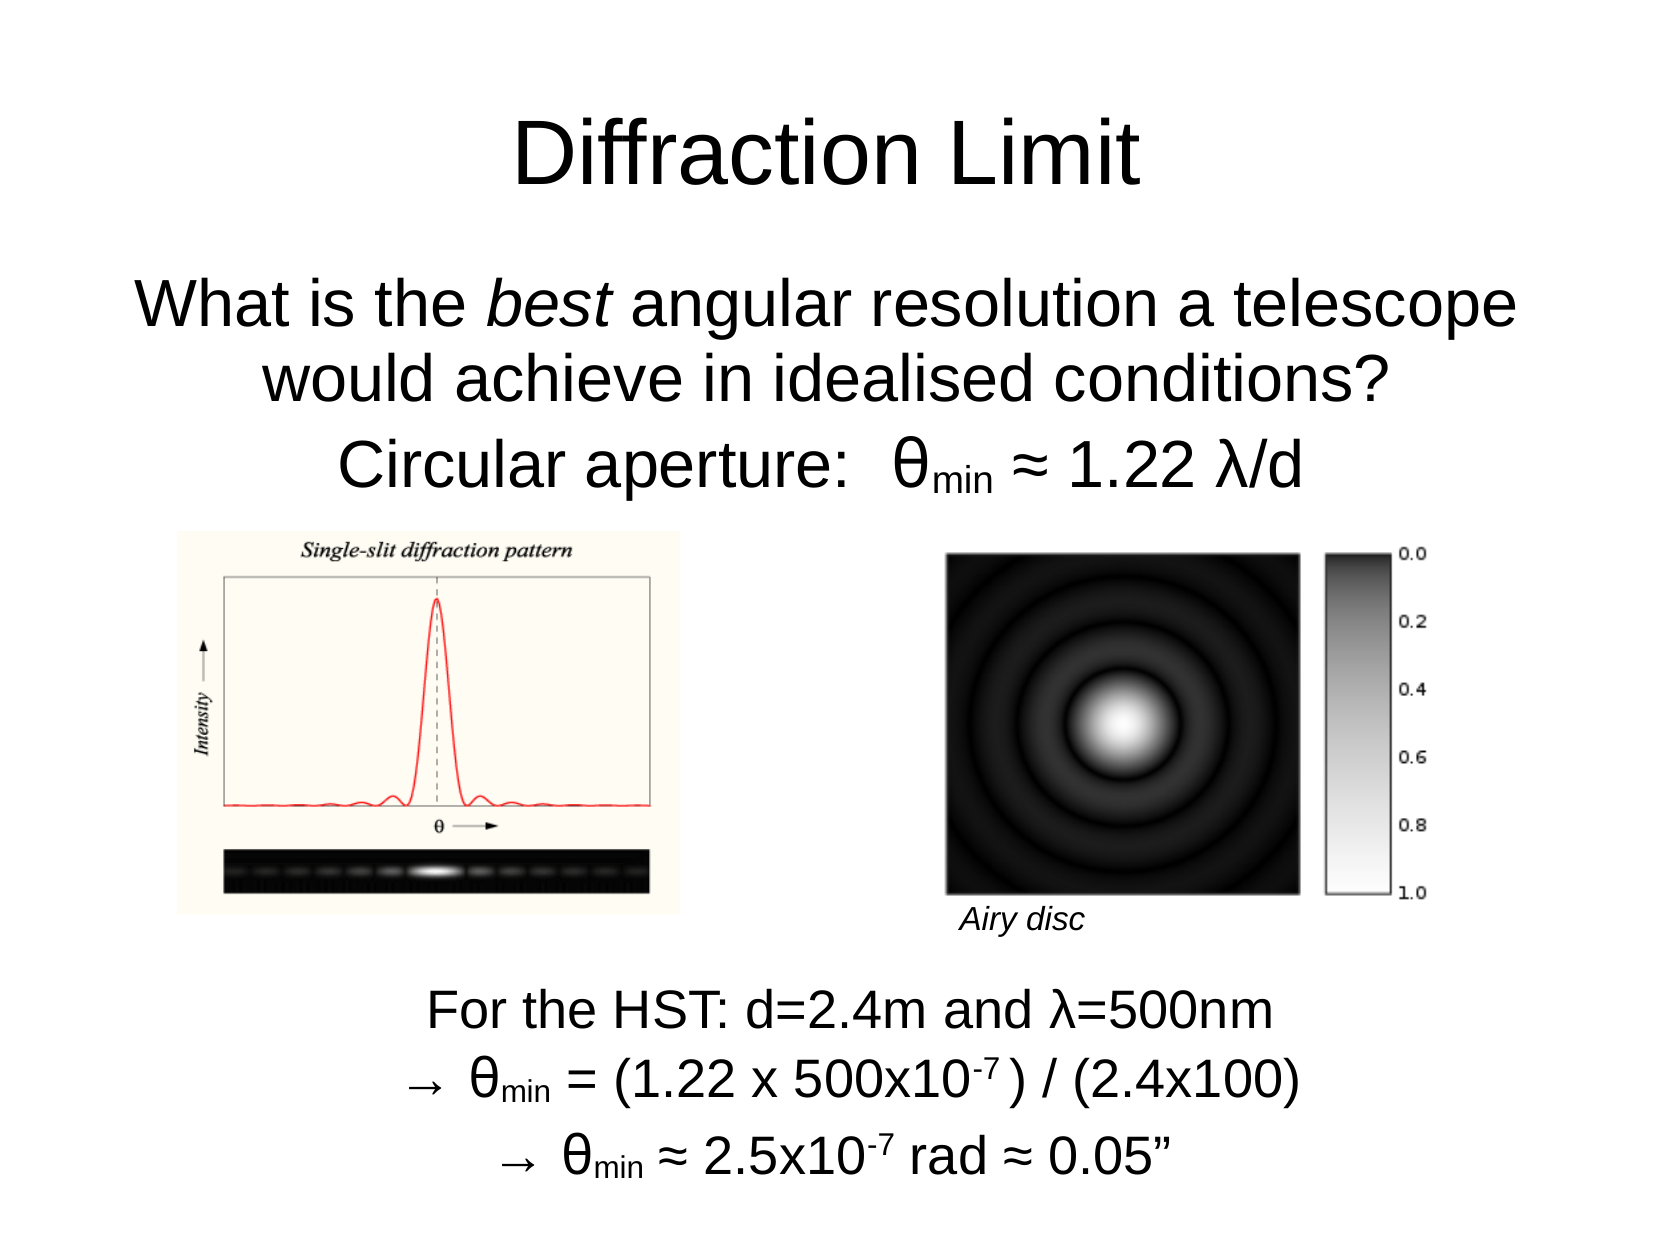

# Diffraction Limit
What is the best angular resolution a telescope would achieve in idealised conditions?
Circular aperture: θmin ≈ 1.22 λ/d
Airy disc
For the HST: d=2.4m and λ=500nm
→ θmin = (1.22 x 500x10-7 ) / (2.4x100)
→ θmin ≈ 2.5x10-7 rad ≈ 0.05”